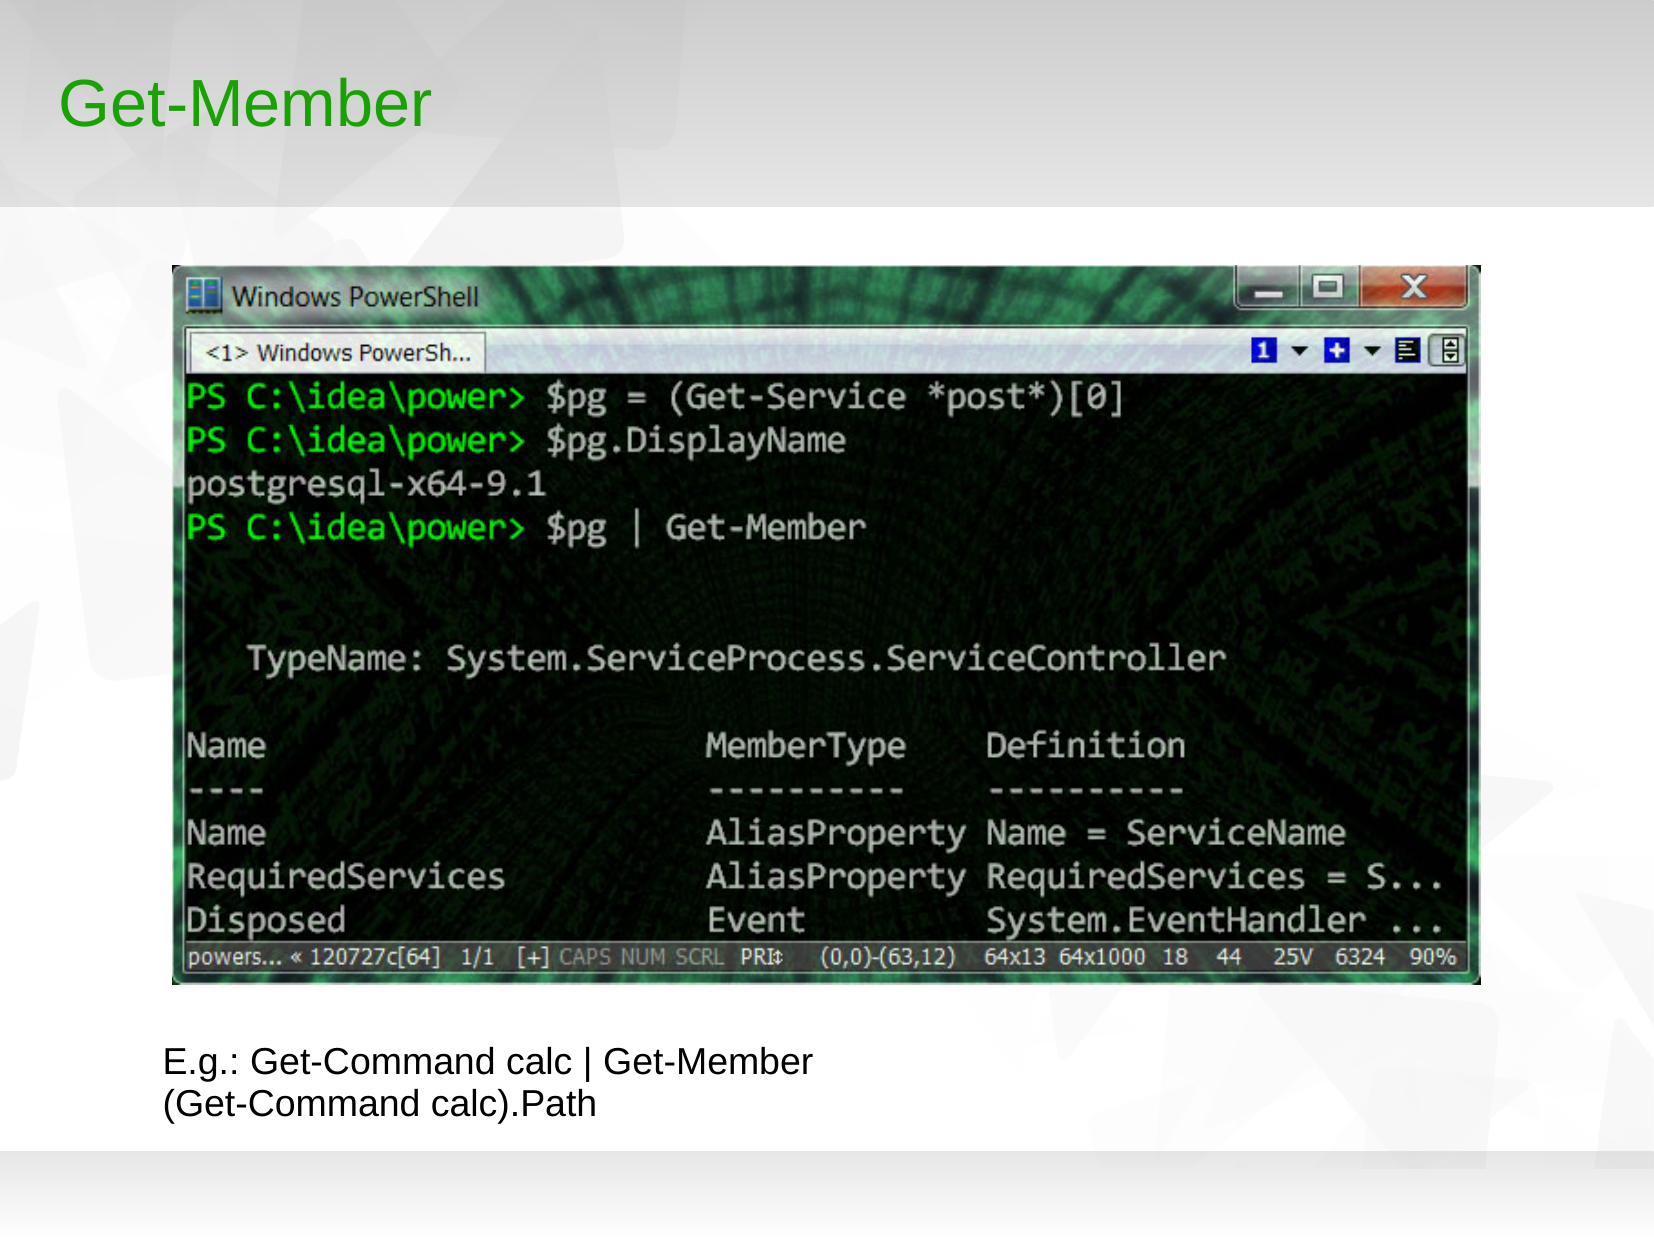

# Get-Member
E.g.: Get-Command calc | Get-Member
(Get-Command calc).Path